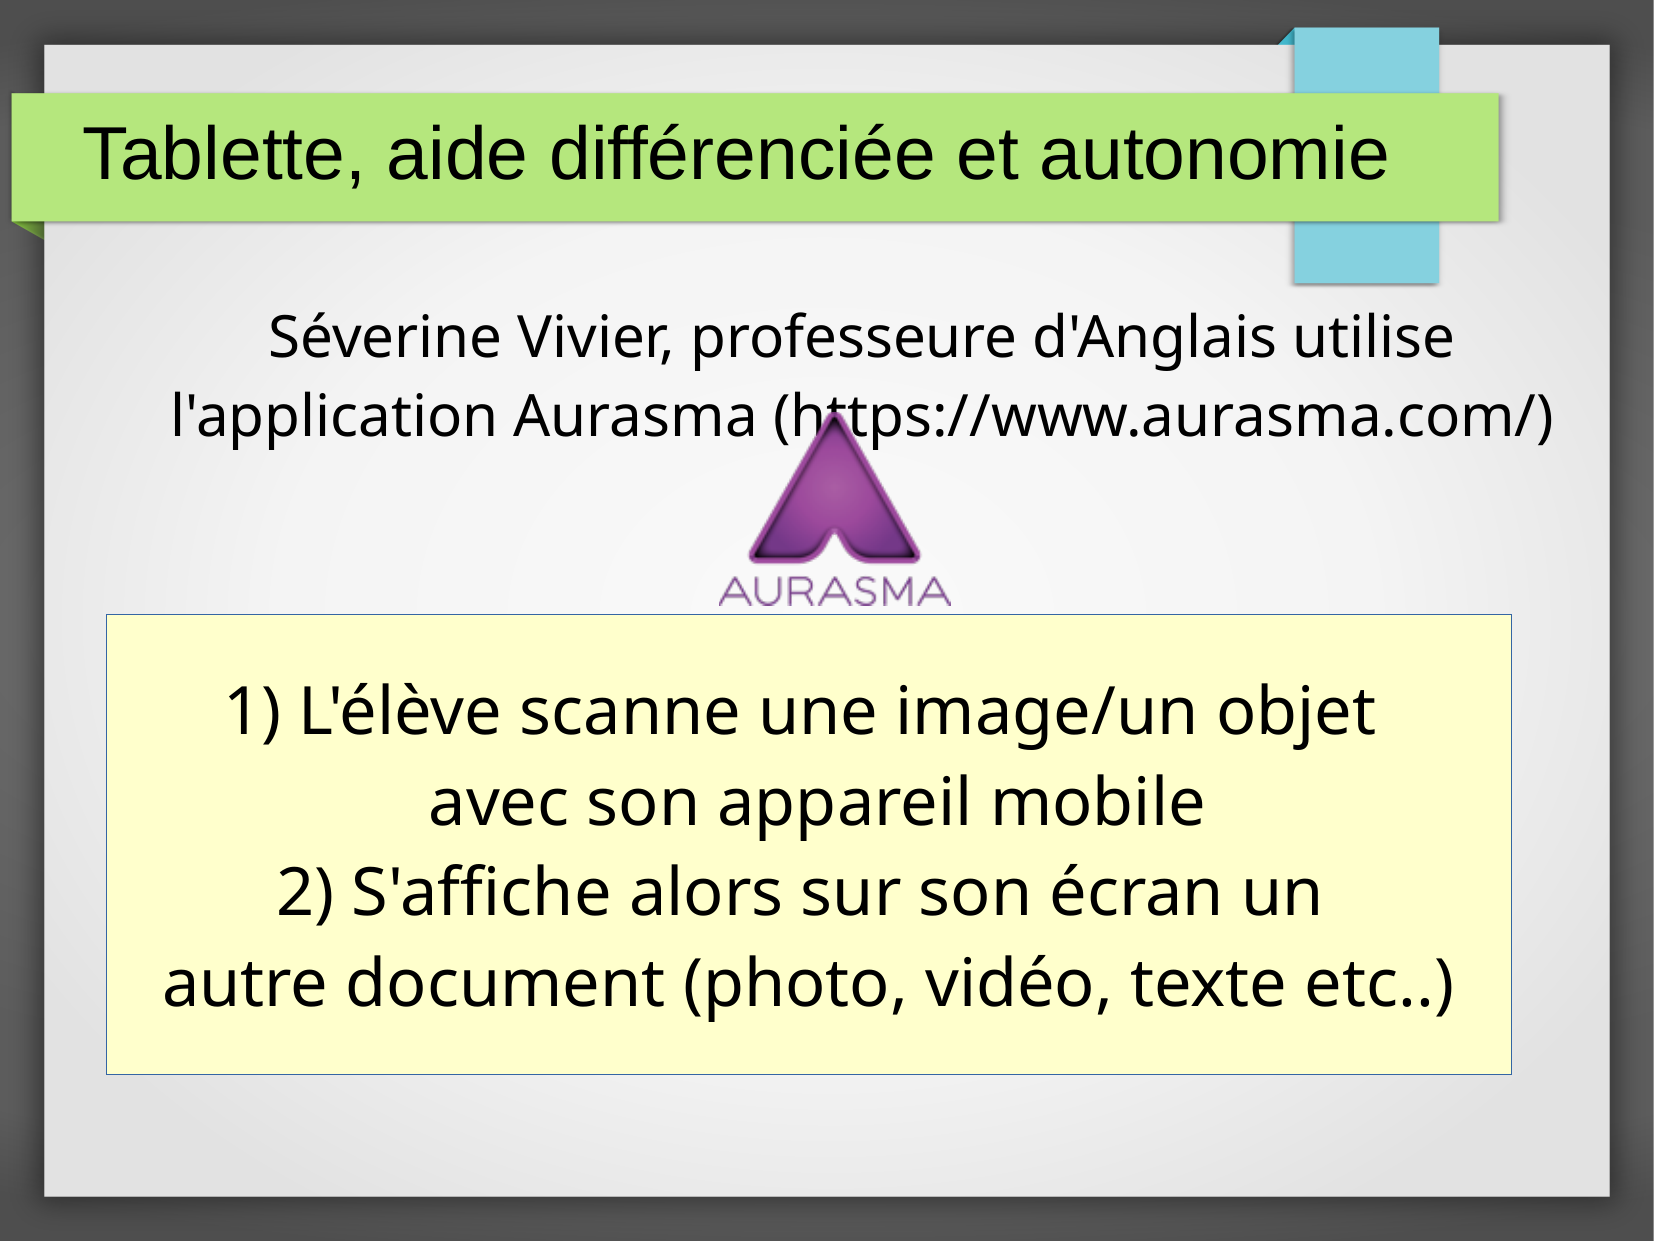

# Tablette, aide différenciée et autonomie
Séverine Vivier, professeure d'Anglais utilise l'application Aurasma (https://www.aurasma.com/)
1) L'élève scanne une image/un objet
 avec son appareil mobile
2) S'affiche alors sur son écran un
autre document (photo, vidéo, texte etc..)